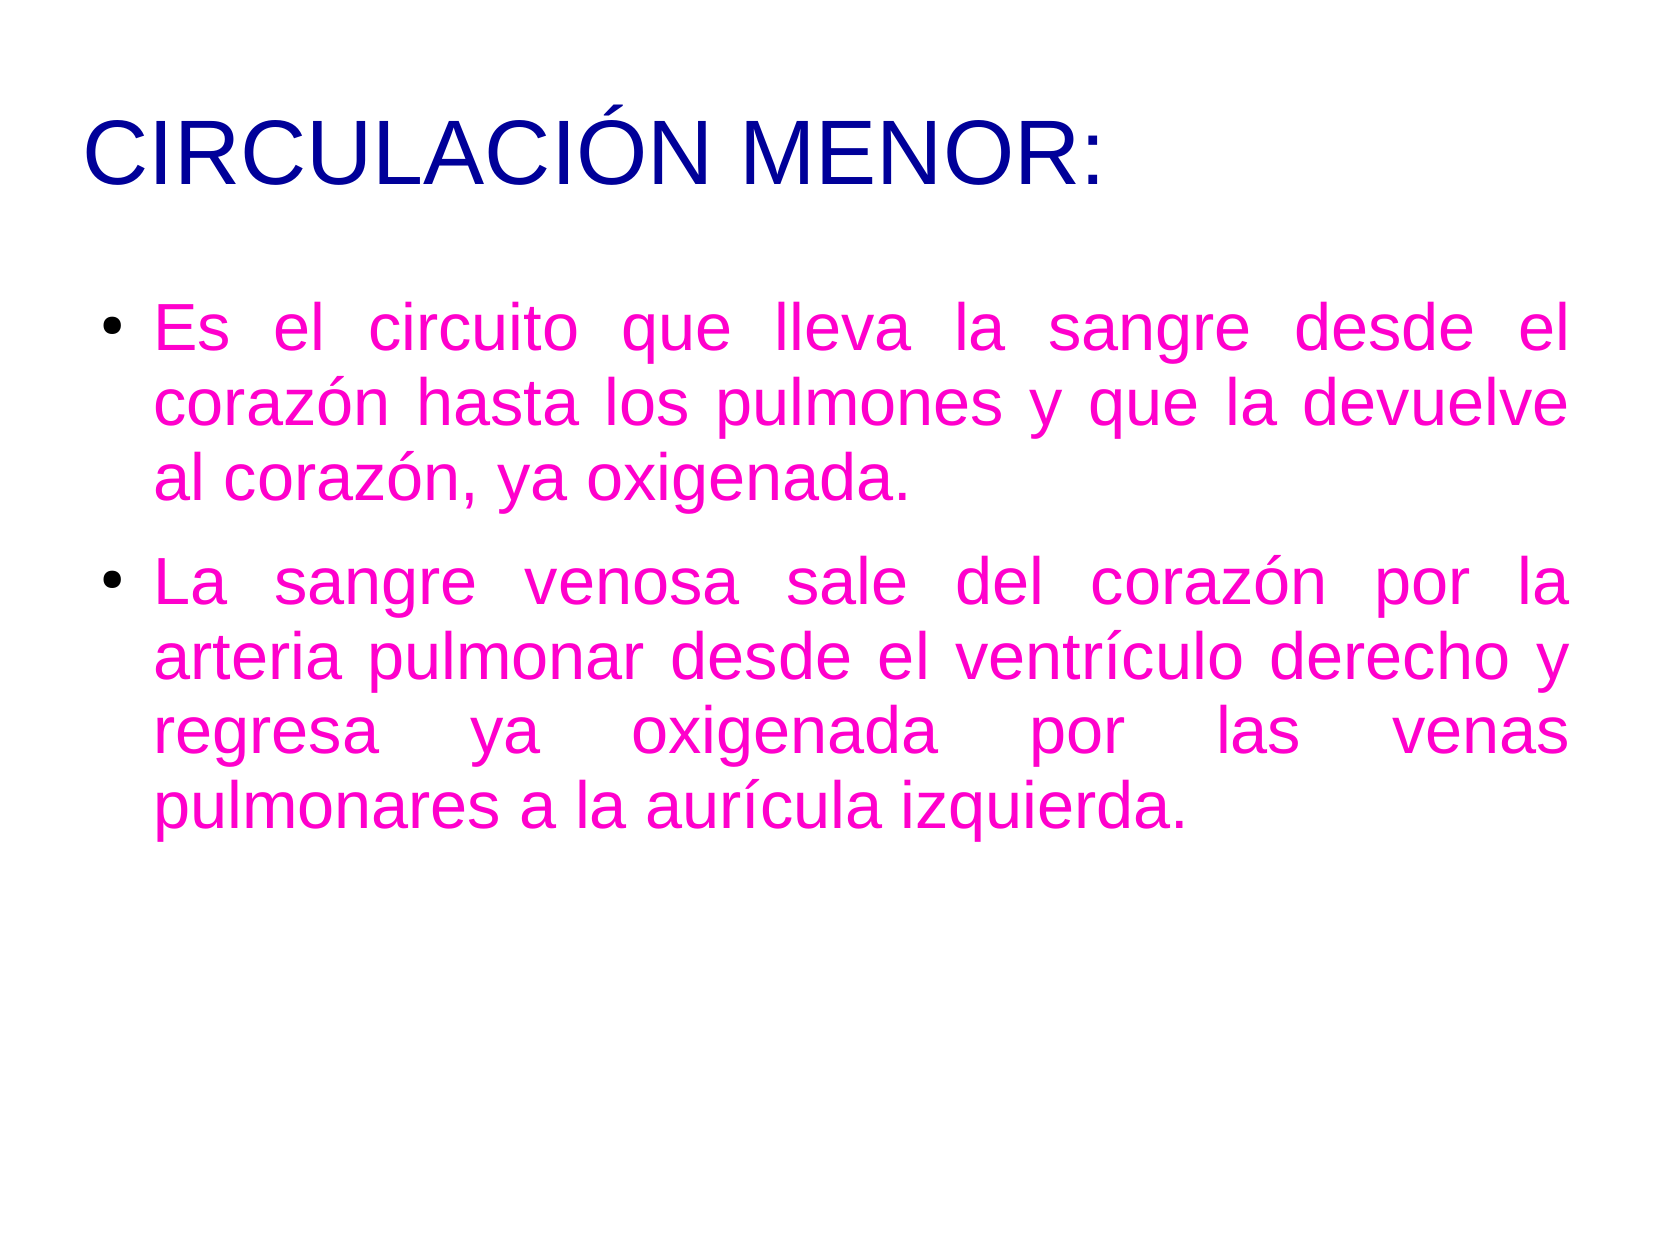

# CIRCULACIÓN MENOR:
Es el circuito que lleva la sangre desde el corazón hasta los pulmones y que la devuelve al corazón, ya oxigenada.
La sangre venosa sale del corazón por la arteria pulmonar desde el ventrículo derecho y regresa ya oxigenada por las venas pulmonares a la aurícula izquierda.